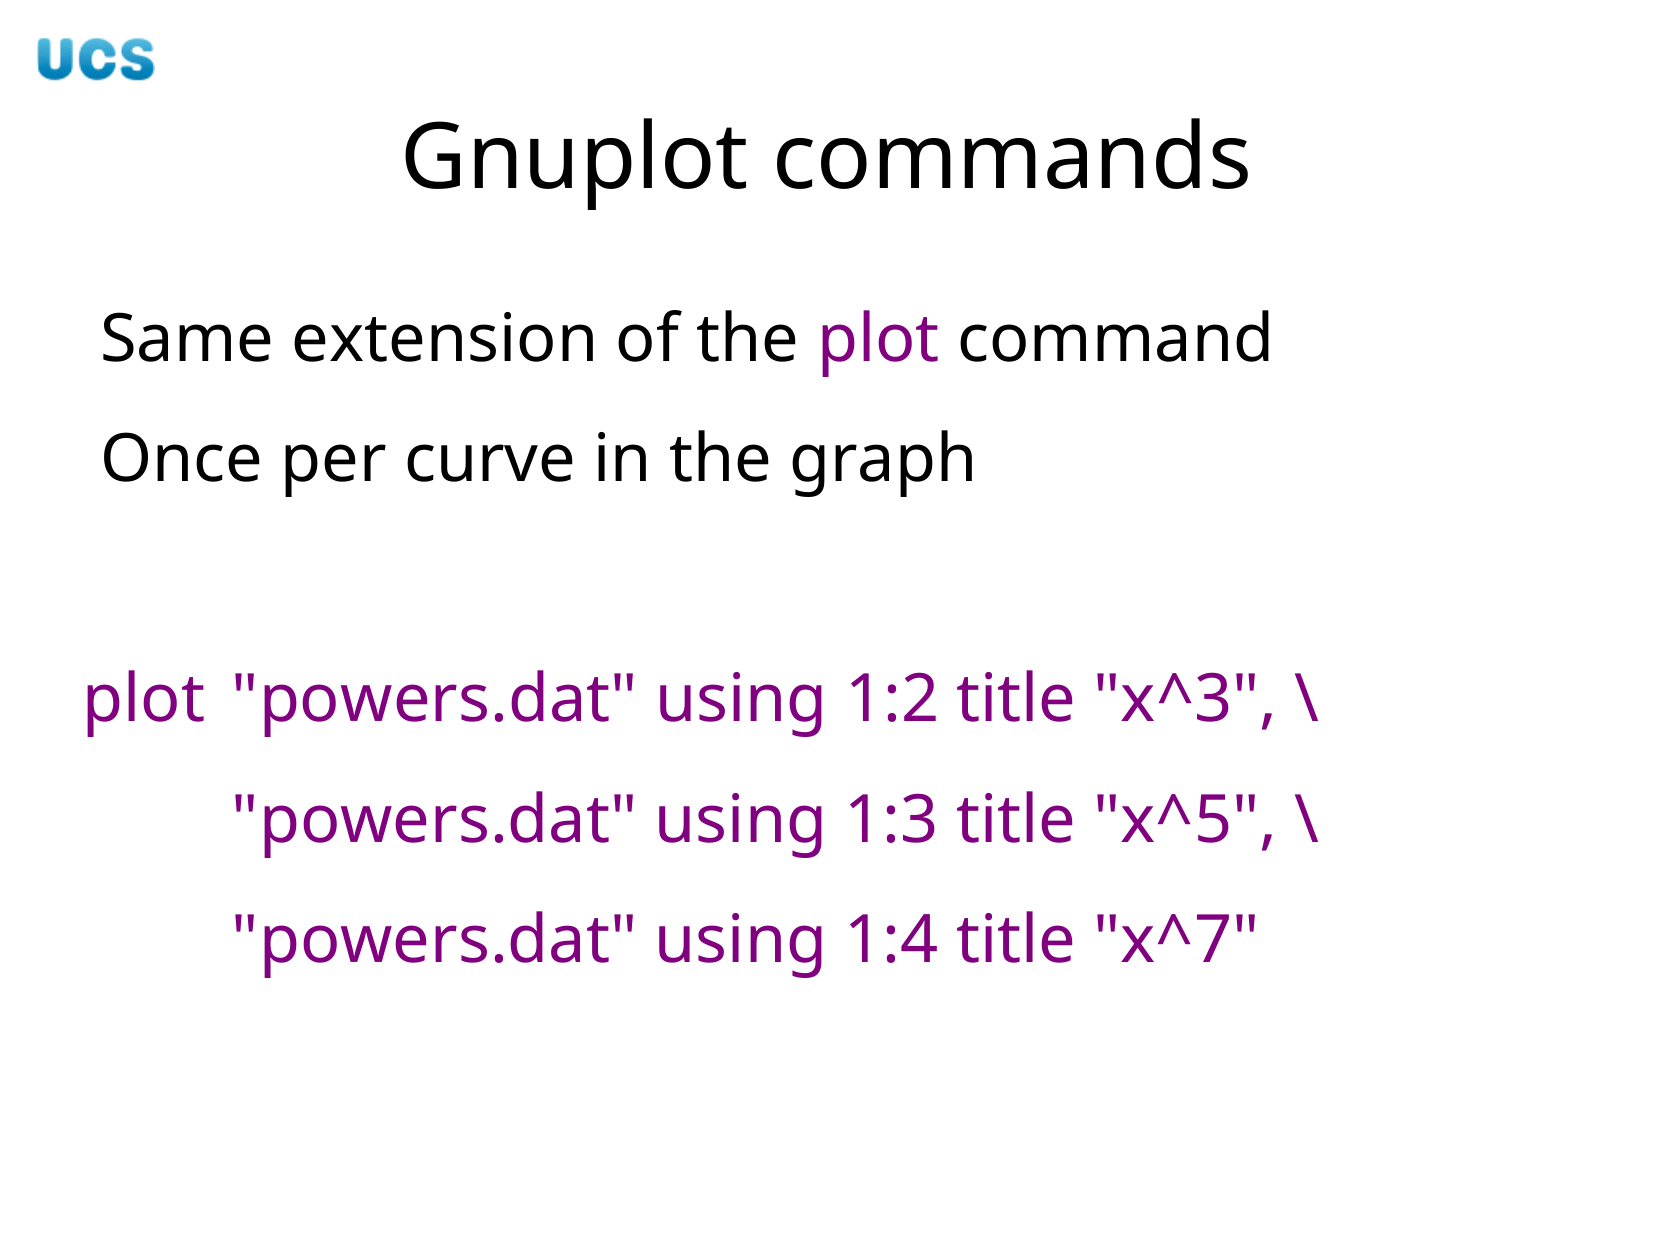

# Gnuplot commands
Same extension of the plot command
Once per curve in the graph
plot	"powers.dat" using 1:2 title "x^3", \
	"powers.dat" using 1:3 title "x^5", \
	"powers.dat" using 1:4 title "x^7"